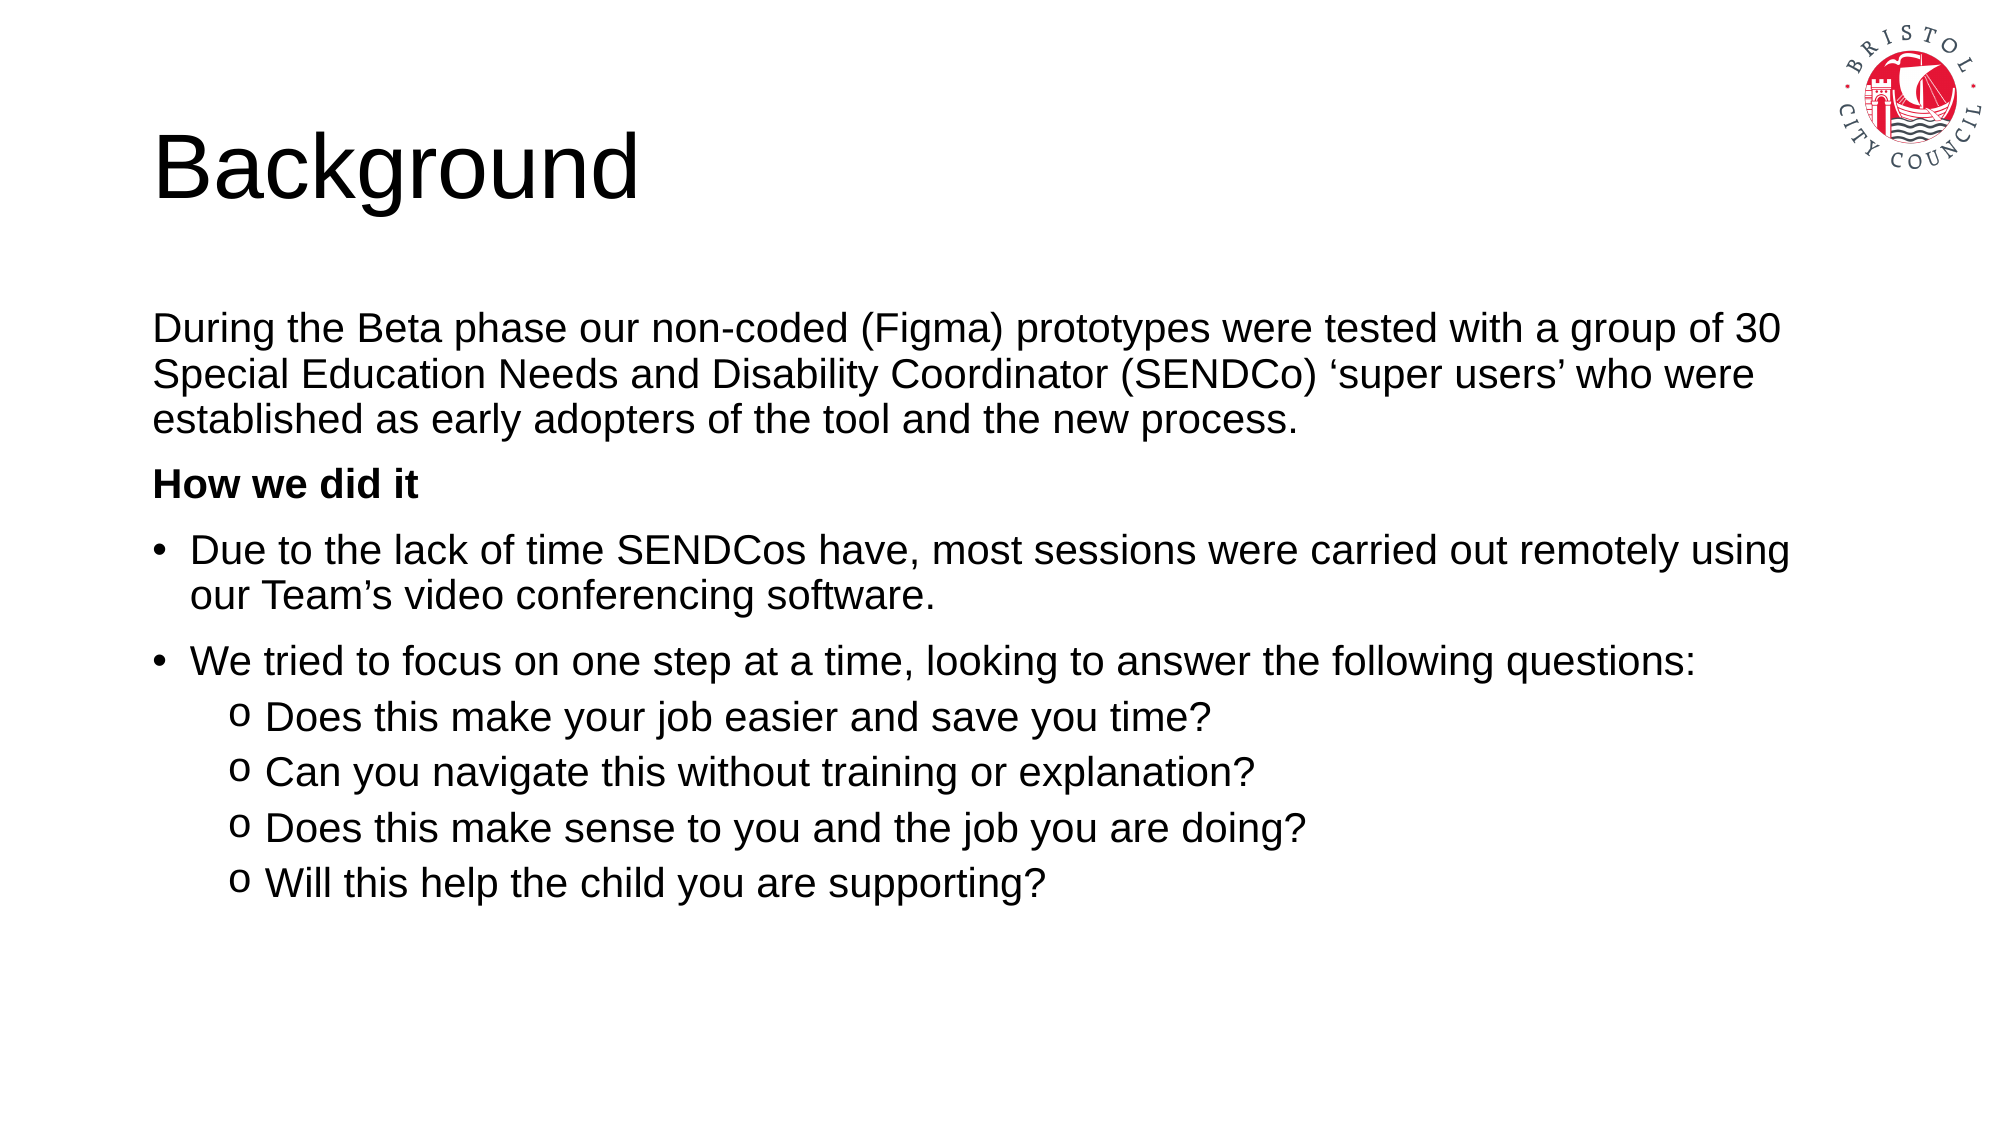

# Background
During the Beta phase our non-coded (Figma) prototypes were tested with a group of 30 Special Education Needs and Disability Coordinator (SENDCo) ‘super users’ who were established as early adopters of the tool and the new process.
How we did it
Due to the lack of time SENDCos have, most sessions were carried out remotely using our Team’s video conferencing software.
We tried to focus on one step at a time, looking to answer the following questions:
Does this make your job easier and save you time?
Can you navigate this without training or explanation?
Does this make sense to you and the job you are doing?
Will this help the child you are supporting?